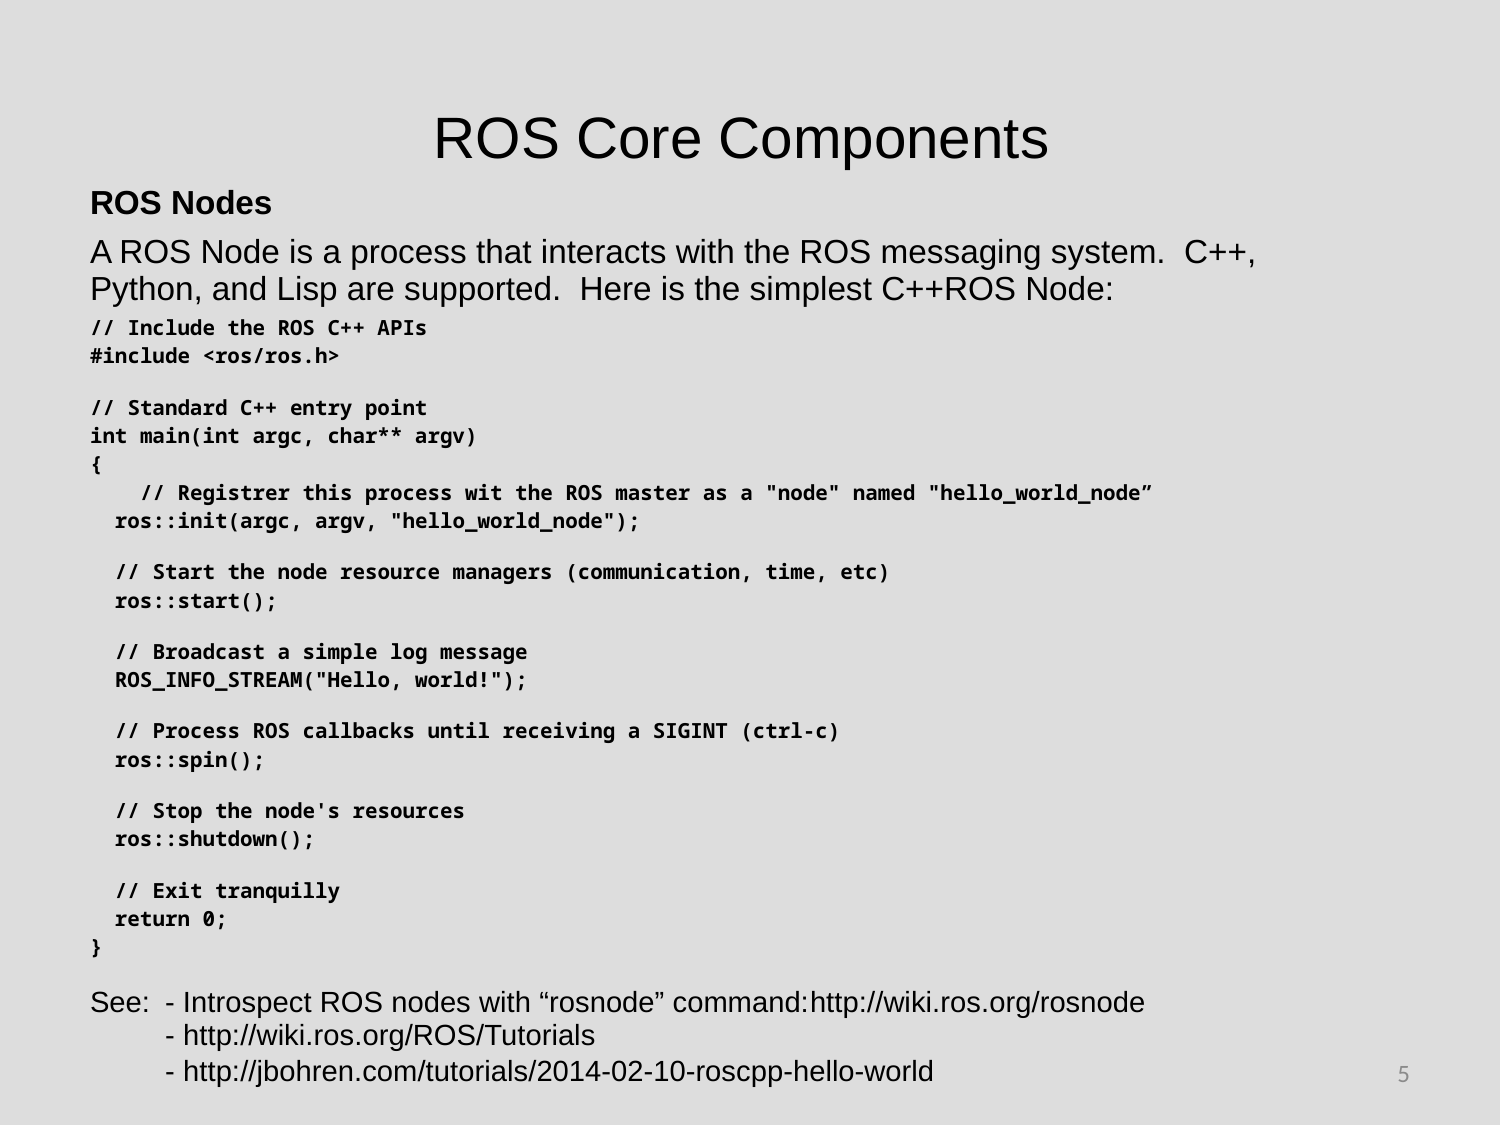

# ROS Core Components
ROS Nodes
A ROS Node is a process that interacts with the ROS messaging system. C++, Python, and Lisp are supported. Here is the simplest C++ROS Node:
// Include the ROS C++ APIs
#include <ros/ros.h>
// Standard C++ entry point
int main(int argc, char** argv)
{
 // Registrer this process wit the ROS master as a "node" named "hello_world_node”
 ros::init(argc, argv, "hello_world_node");
 // Start the node resource managers (communication, time, etc)
 ros::start();
 // Broadcast a simple log message
 ROS_INFO_STREAM("Hello, world!");
 // Process ROS callbacks until receiving a SIGINT (ctrl-c)
 ros::spin();
 // Stop the node's resources
 ros::shutdown();
 // Exit tranquilly
 return 0;
}
See: 	- Introspect ROS nodes with “rosnode” command:http://wiki.ros.org/rosnode
	- http://wiki.ros.org/ROS/Tutorials
	- http://jbohren.com/tutorials/2014-02-10-roscpp-hello-world
Oct 9, 2017
5